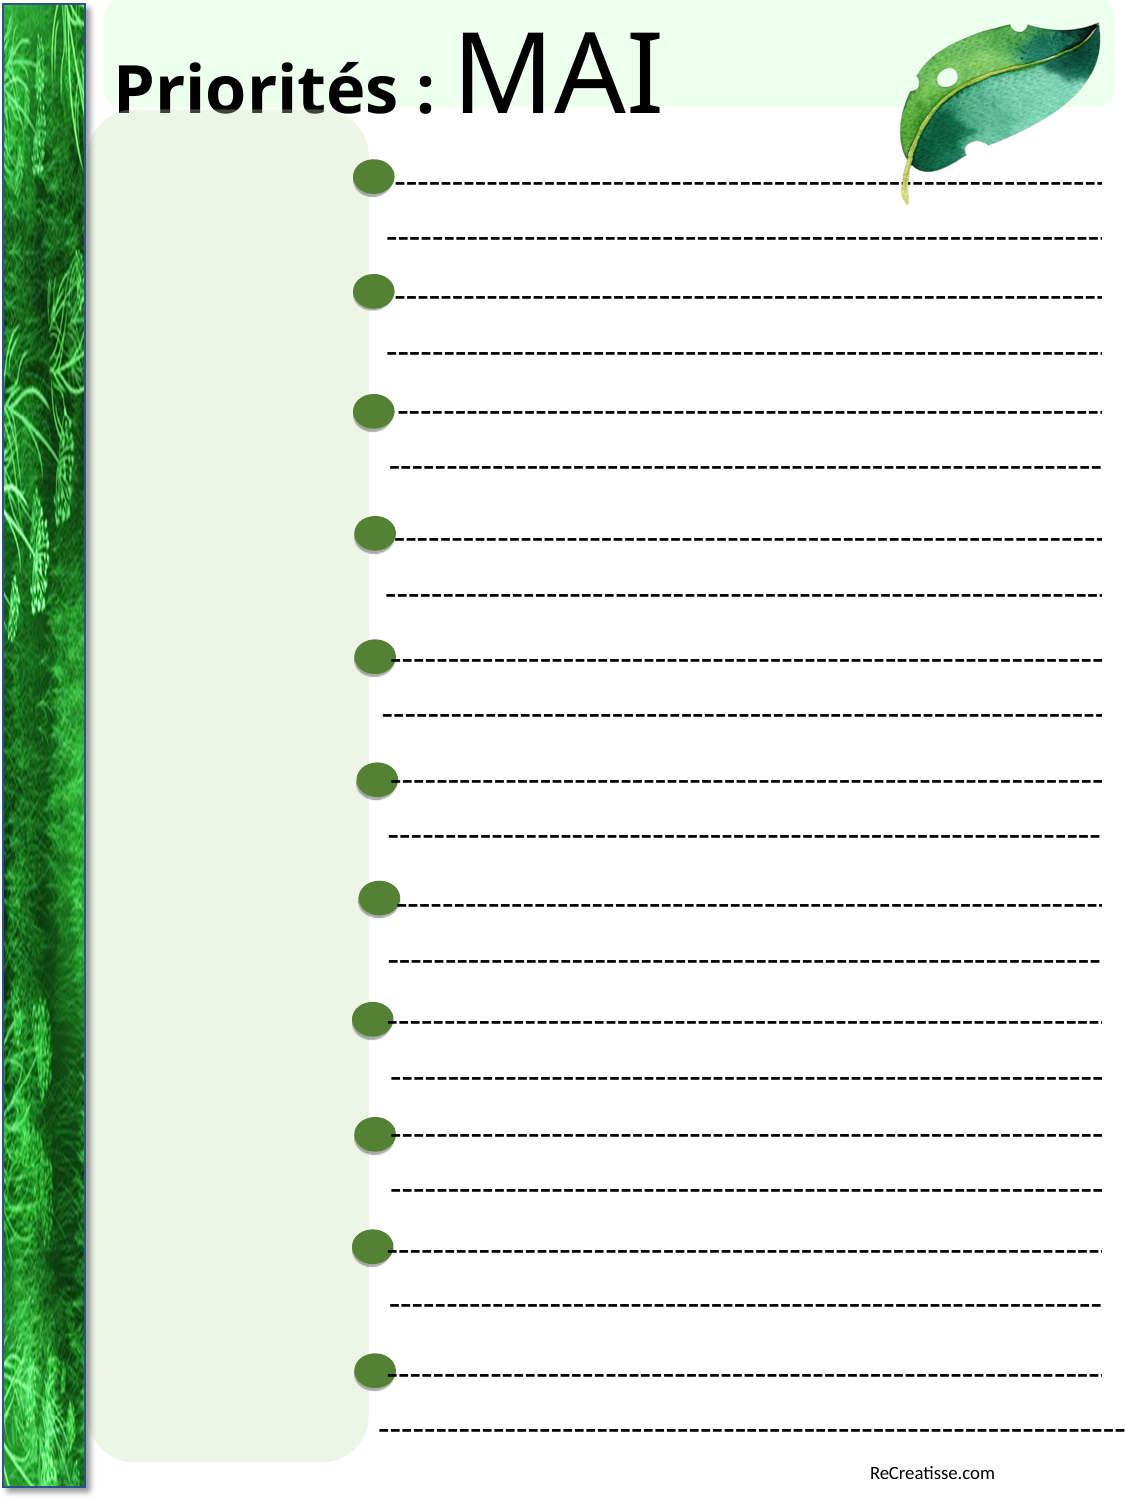

Priorités : MAI
--------------------------------------------------------------------------------------
--------------------------------------------------------------------------------------
--------------------------------------------------------------------------------------
--------------------------------------------------------------------------------------
--------------------------------------------------------------------------------------
--------------------------------------------------------------------------------------
--------------------------------------------------------------------------------------
--------------------------------------------------------------------------------------
--------------------------------------------------------------------------------------
--------------------------------------------------------------------------------------
--------------------------------------------------------------------------------------
--------------------------------------------------------------------------------------
--------------------------------------------------------------------------------------
--------------------------------------------------------------------------------------
--------------------------------------------------------------------------------------
--------------------------------------------------------------------------------------
--------------------------------------------------------------------------------------
--------------------------------------------------------------------------------------
--------------------------------------------------------------------------------------
--------------------------------------------------------------------------------------
--------------------------------------------------------------------------------------
--------------------------------------------------------------------------------------
ReCreatisse.com